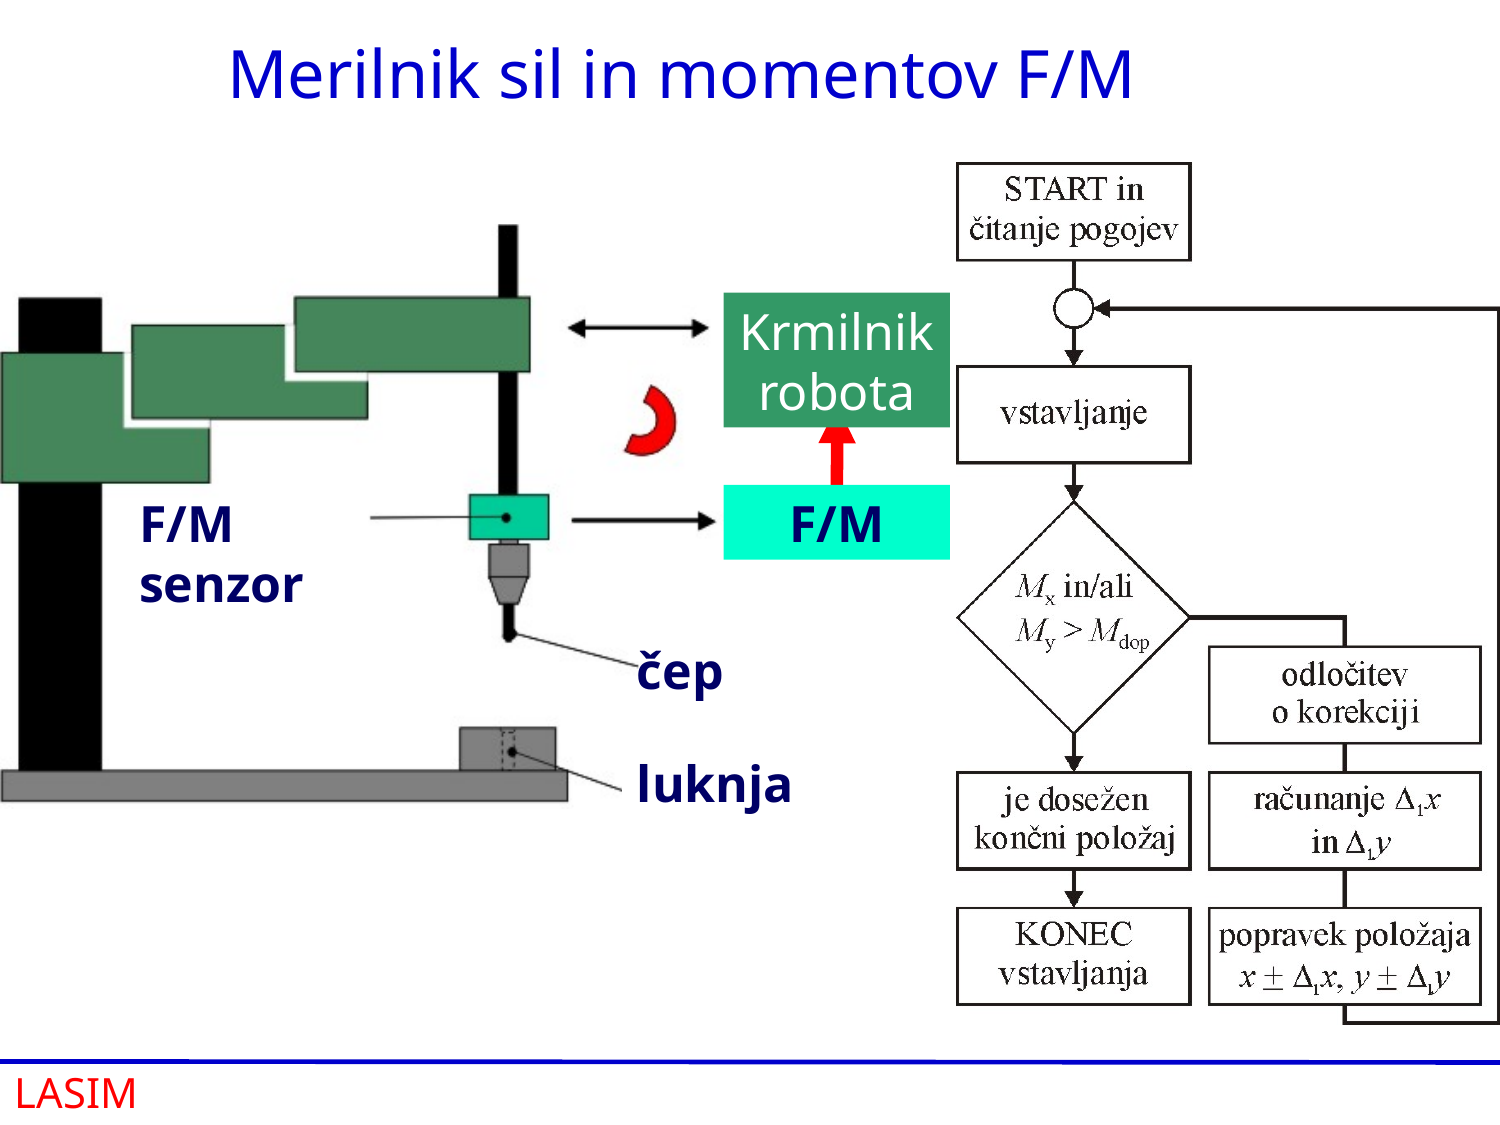

Merilnik sil in momentov F/M
Krmilnik robota
F/M senzor
F/M
čep
luknja